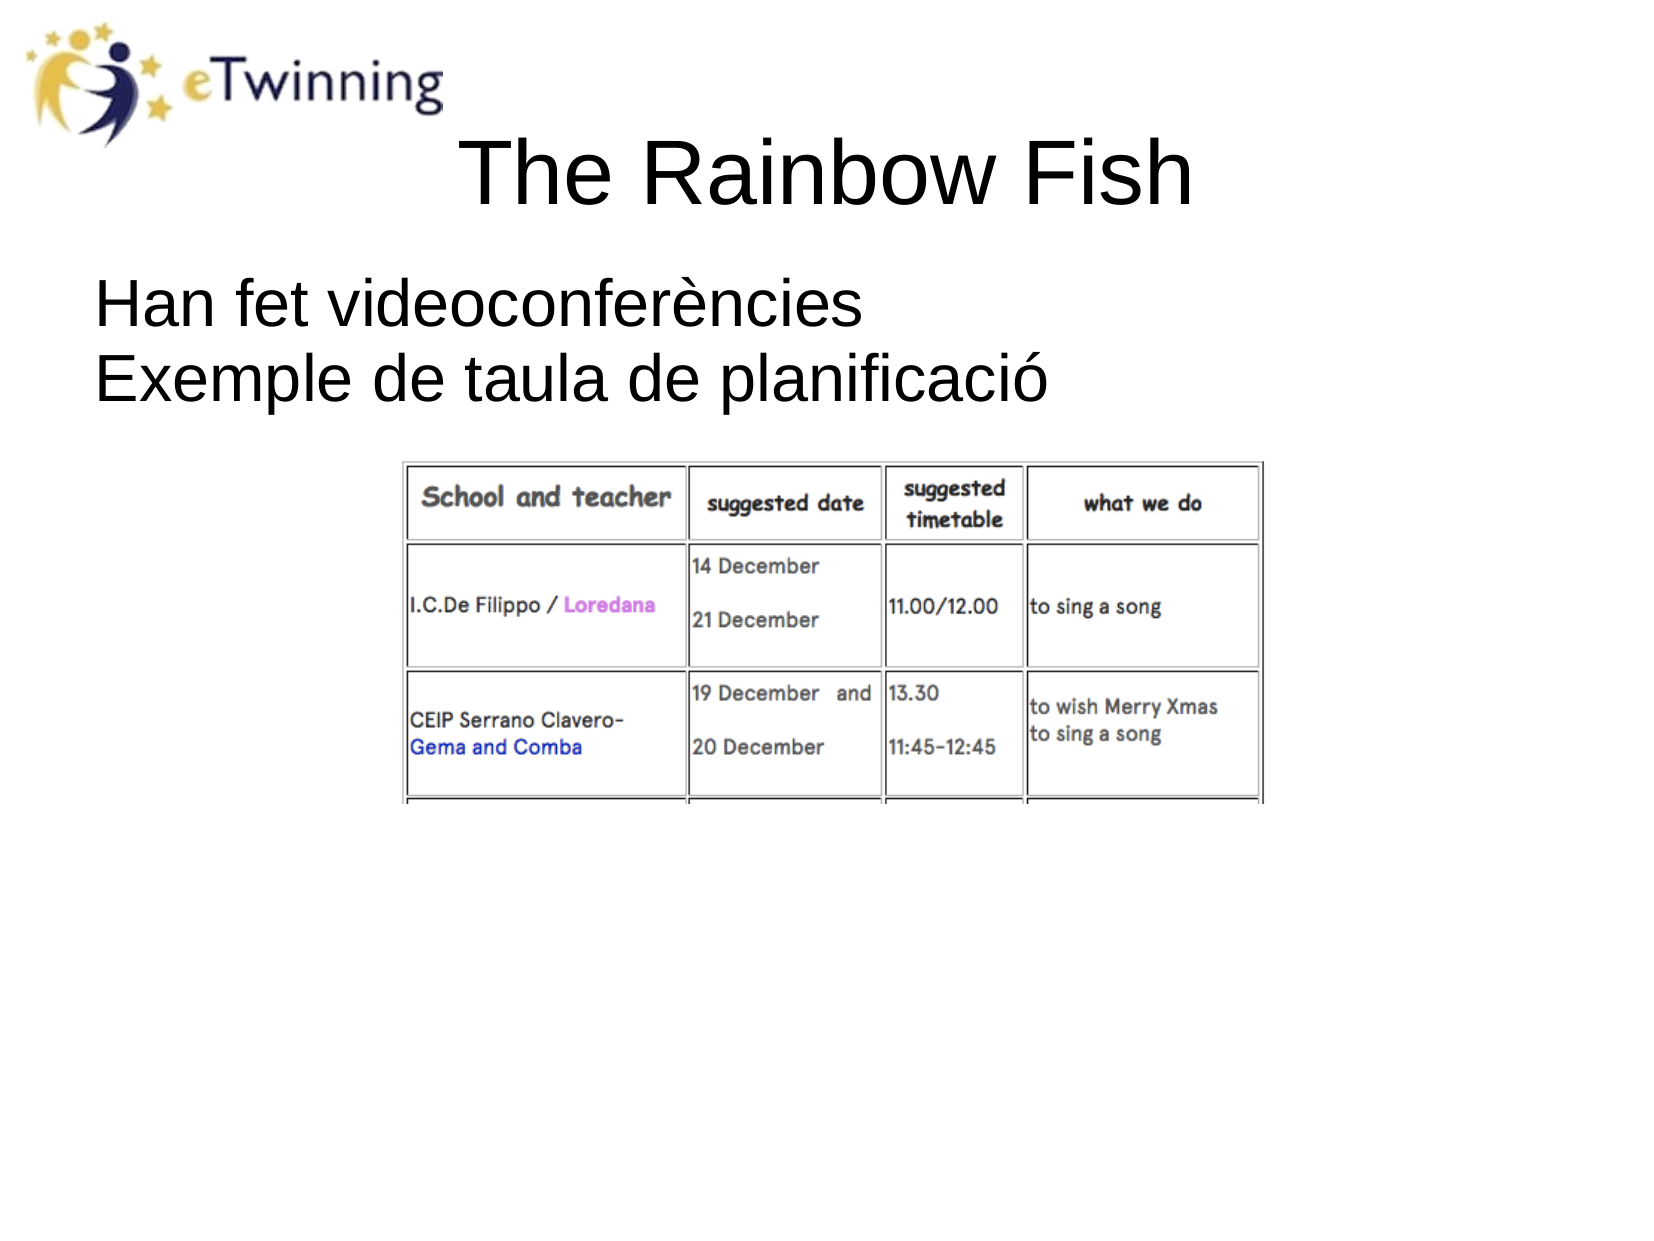

# The Rainbow Fish
Han fet videoconferències
Exemple de taula de planificació